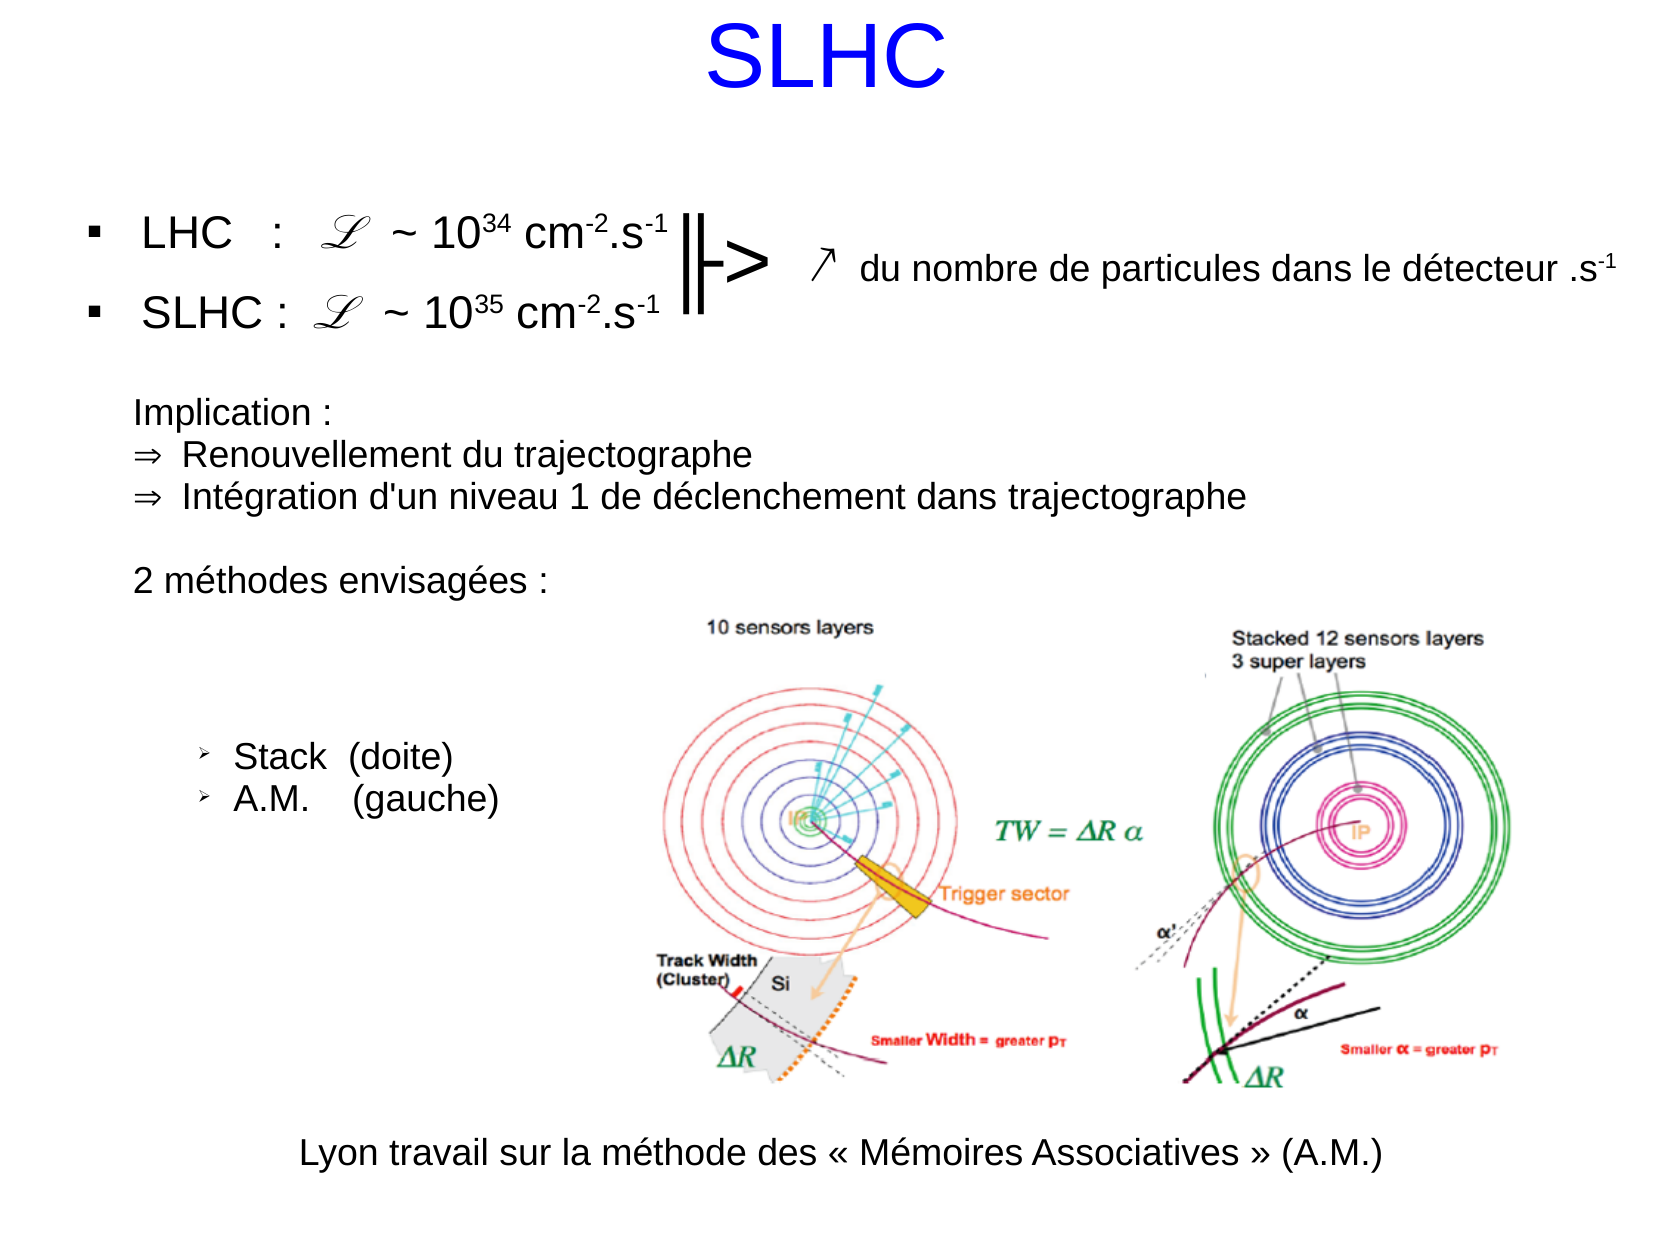

# SLHC
LHC : ℒ ~ 1034 cm-2.s-1
SLHC : ℒ ~ 1035 cm-2.s-1
╟>
 ↗ du nombre de particules dans le détecteur .s-1
Implication :
⇒ Renouvellement du trajectographe
⇒ Intégration d'un niveau 1 de déclenchement dans trajectographe
2 méthodes envisagées :
Stack (doite)
A.M. (gauche)
Lyon travail sur la méthode des « Mémoires Associatives » (A.M.)